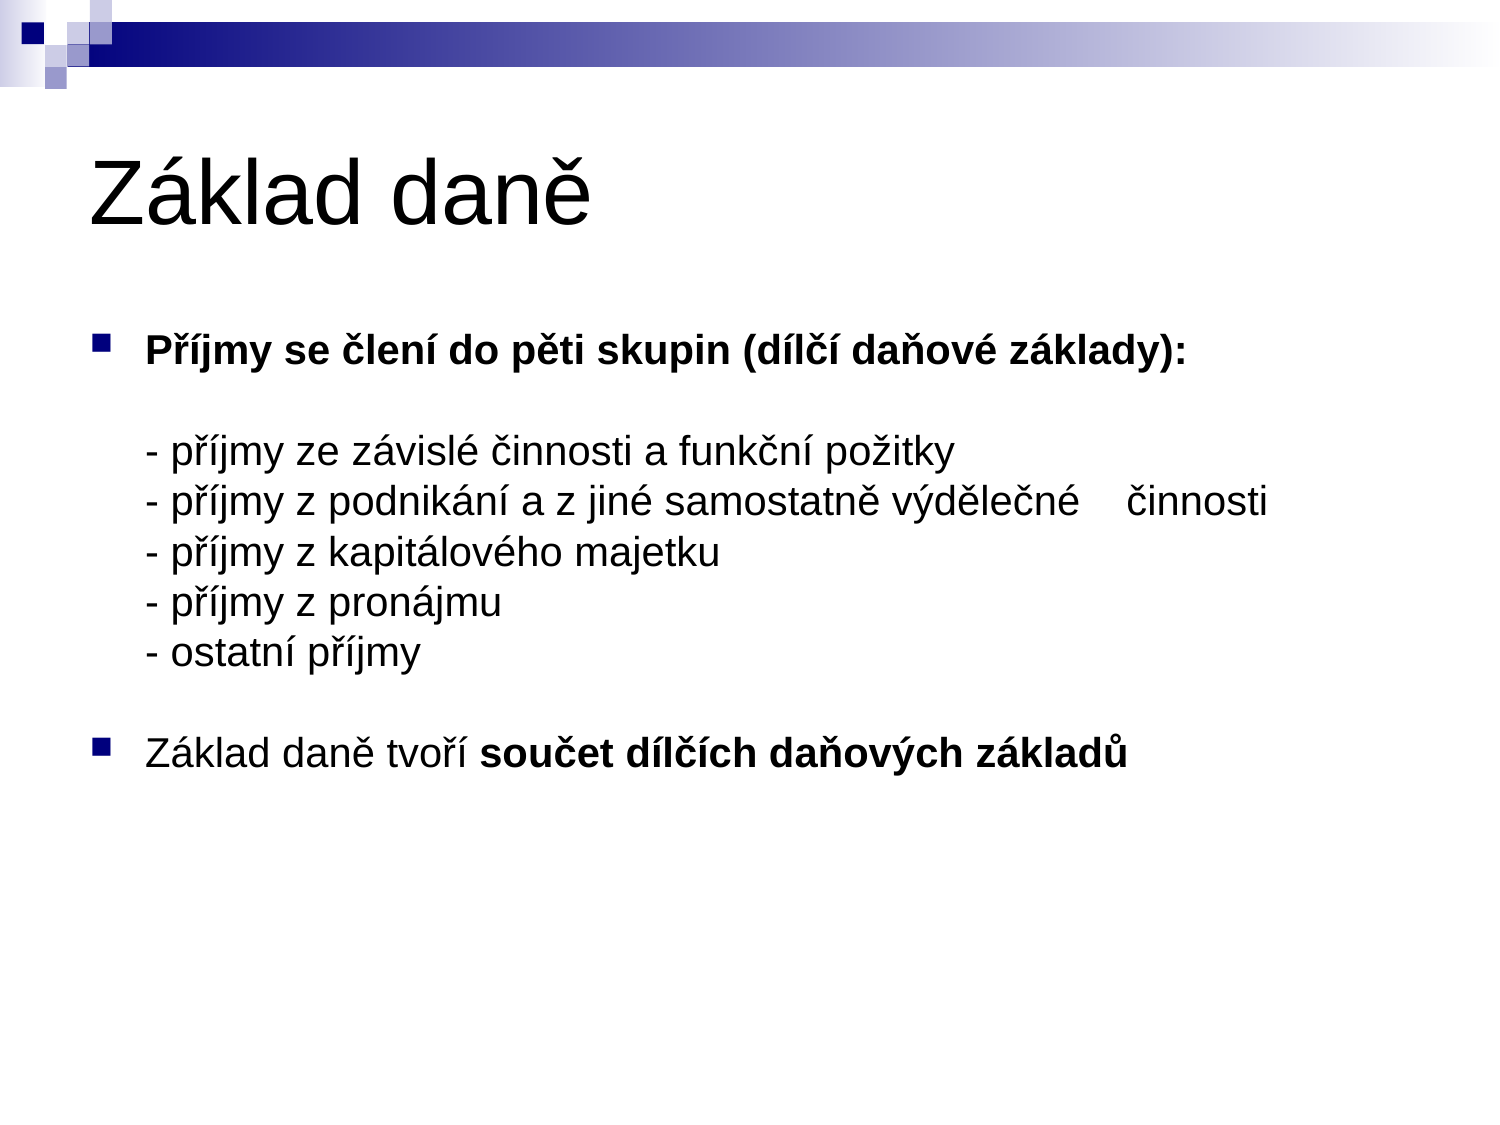

# Základ daně
Příjmy se člení do pěti skupin (dílčí daňové základy):
	- příjmy ze závislé činnosti a funkční požitky
	- příjmy z podnikání a z jiné samostatně výdělečné činnosti
 	- příjmy z kapitálového majetku
	- příjmy z pronájmu
	- ostatní příjmy
Základ daně tvoří součet dílčích daňových základů